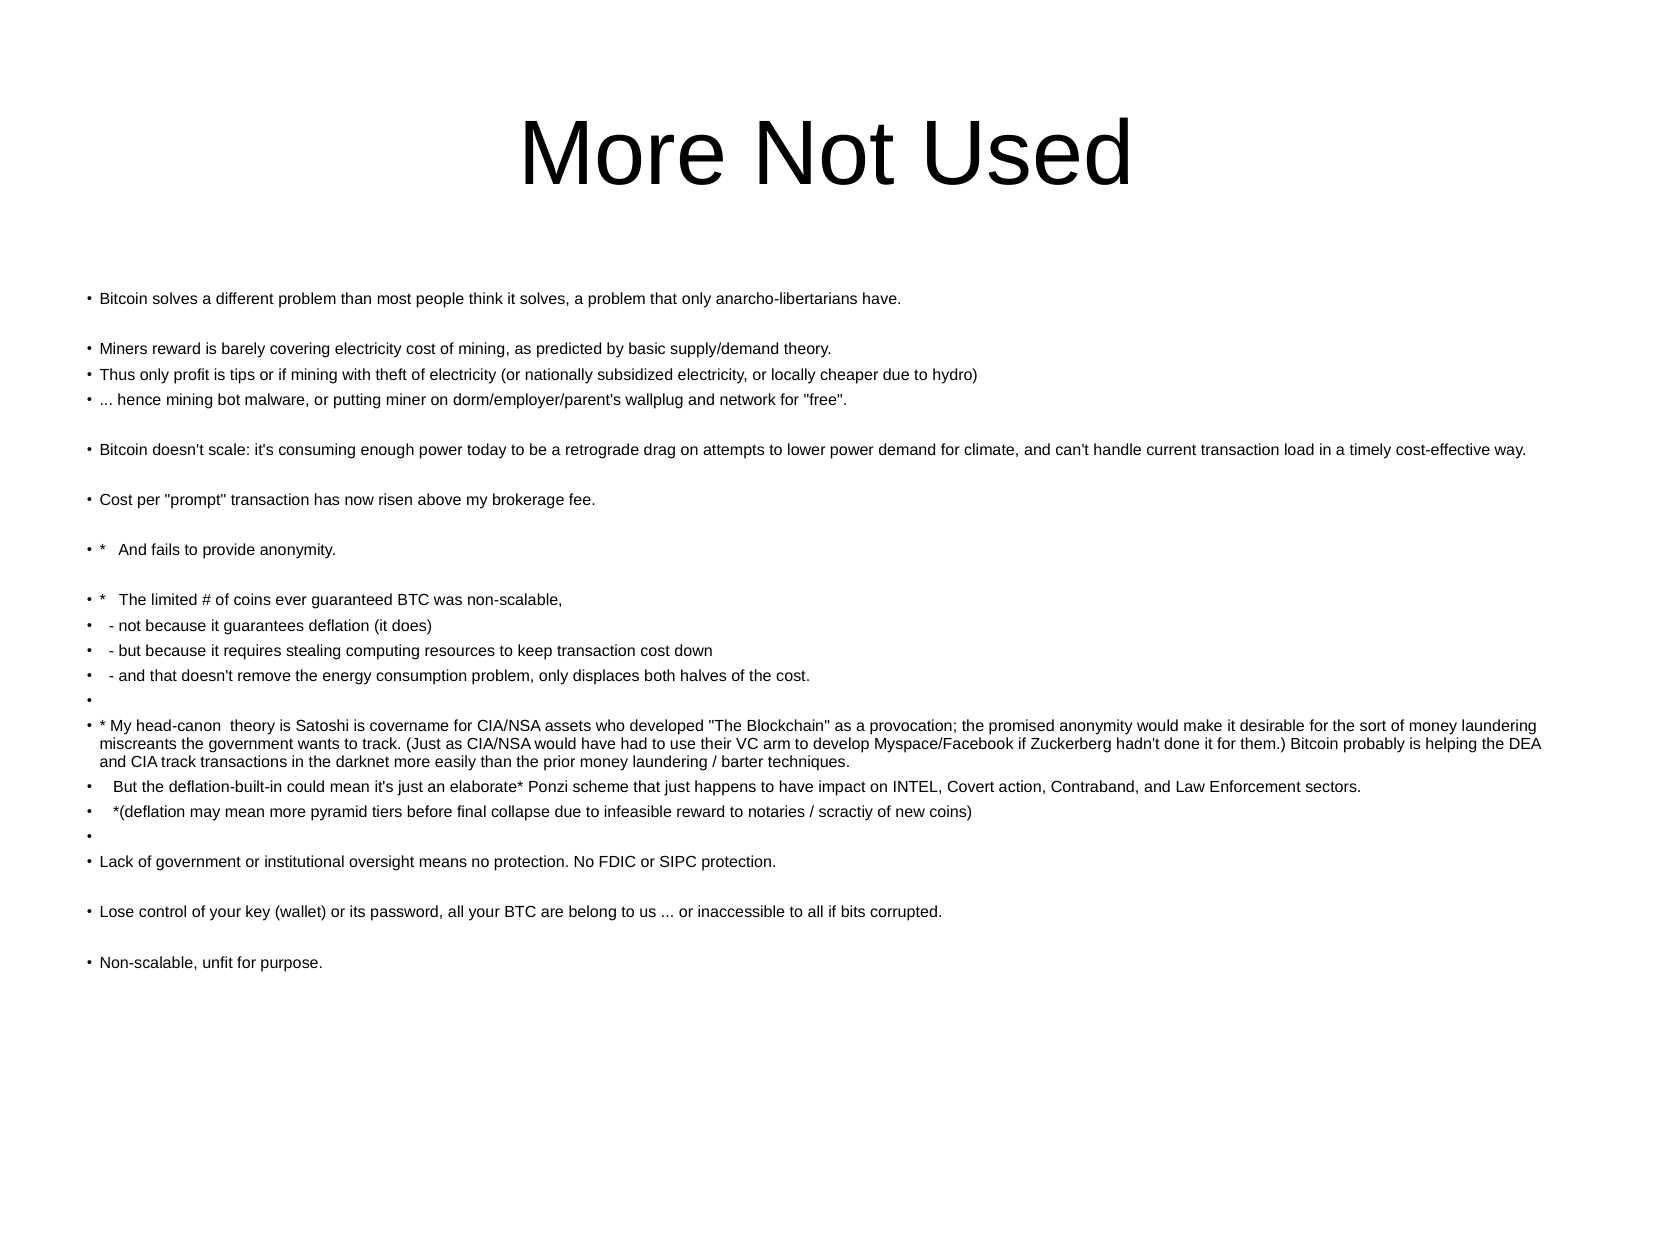

# More Not Used
Bitcoin solves a different problem than most people think it solves, a problem that only anarcho-libertarians have.
Miners reward is barely covering electricity cost of mining, as predicted by basic supply/demand theory.
Thus only profit is tips or if mining with theft of electricity (or nationally subsidized electricity, or locally cheaper due to hydro)
... hence mining bot malware, or putting miner on dorm/employer/parent's wallplug and network for "free".
Bitcoin doesn't scale: it's consuming enough power today to be a retrograde drag on attempts to lower power demand for climate, and can't handle current transaction load in a timely cost-effective way.
Cost per "prompt" transaction has now risen above my brokerage fee.
* And fails to provide anonymity.
* The limited # of coins ever guaranteed BTC was non-scalable,
 - not because it guarantees deflation (it does)
 - but because it requires stealing computing resources to keep transaction cost down
 - and that doesn't remove the energy consumption problem, only displaces both halves of the cost.
* My head-canon theory is Satoshi is covername for CIA/NSA assets who developed "The Blockchain" as a provocation; the promised anonymity would make it desirable for the sort of money laundering miscreants the government wants to track. (Just as CIA/NSA would have had to use their VC arm to develop Myspace/Facebook if Zuckerberg hadn't done it for them.) Bitcoin probably is helping the DEA and CIA track transactions in the darknet more easily than the prior money laundering / barter techniques.
 But the deflation-built-in could mean it's just an elaborate* Ponzi scheme that just happens to have impact on INTEL, Covert action, Contraband, and Law Enforcement sectors.
 *(deflation may mean more pyramid tiers before final collapse due to infeasible reward to notaries / scractiy of new coins)
Lack of government or institutional oversight means no protection. No FDIC or SIPC protection.
Lose control of your key (wallet) or its password, all your BTC are belong to us ... or inaccessible to all if bits corrupted.
Non-scalable, unfit for purpose.